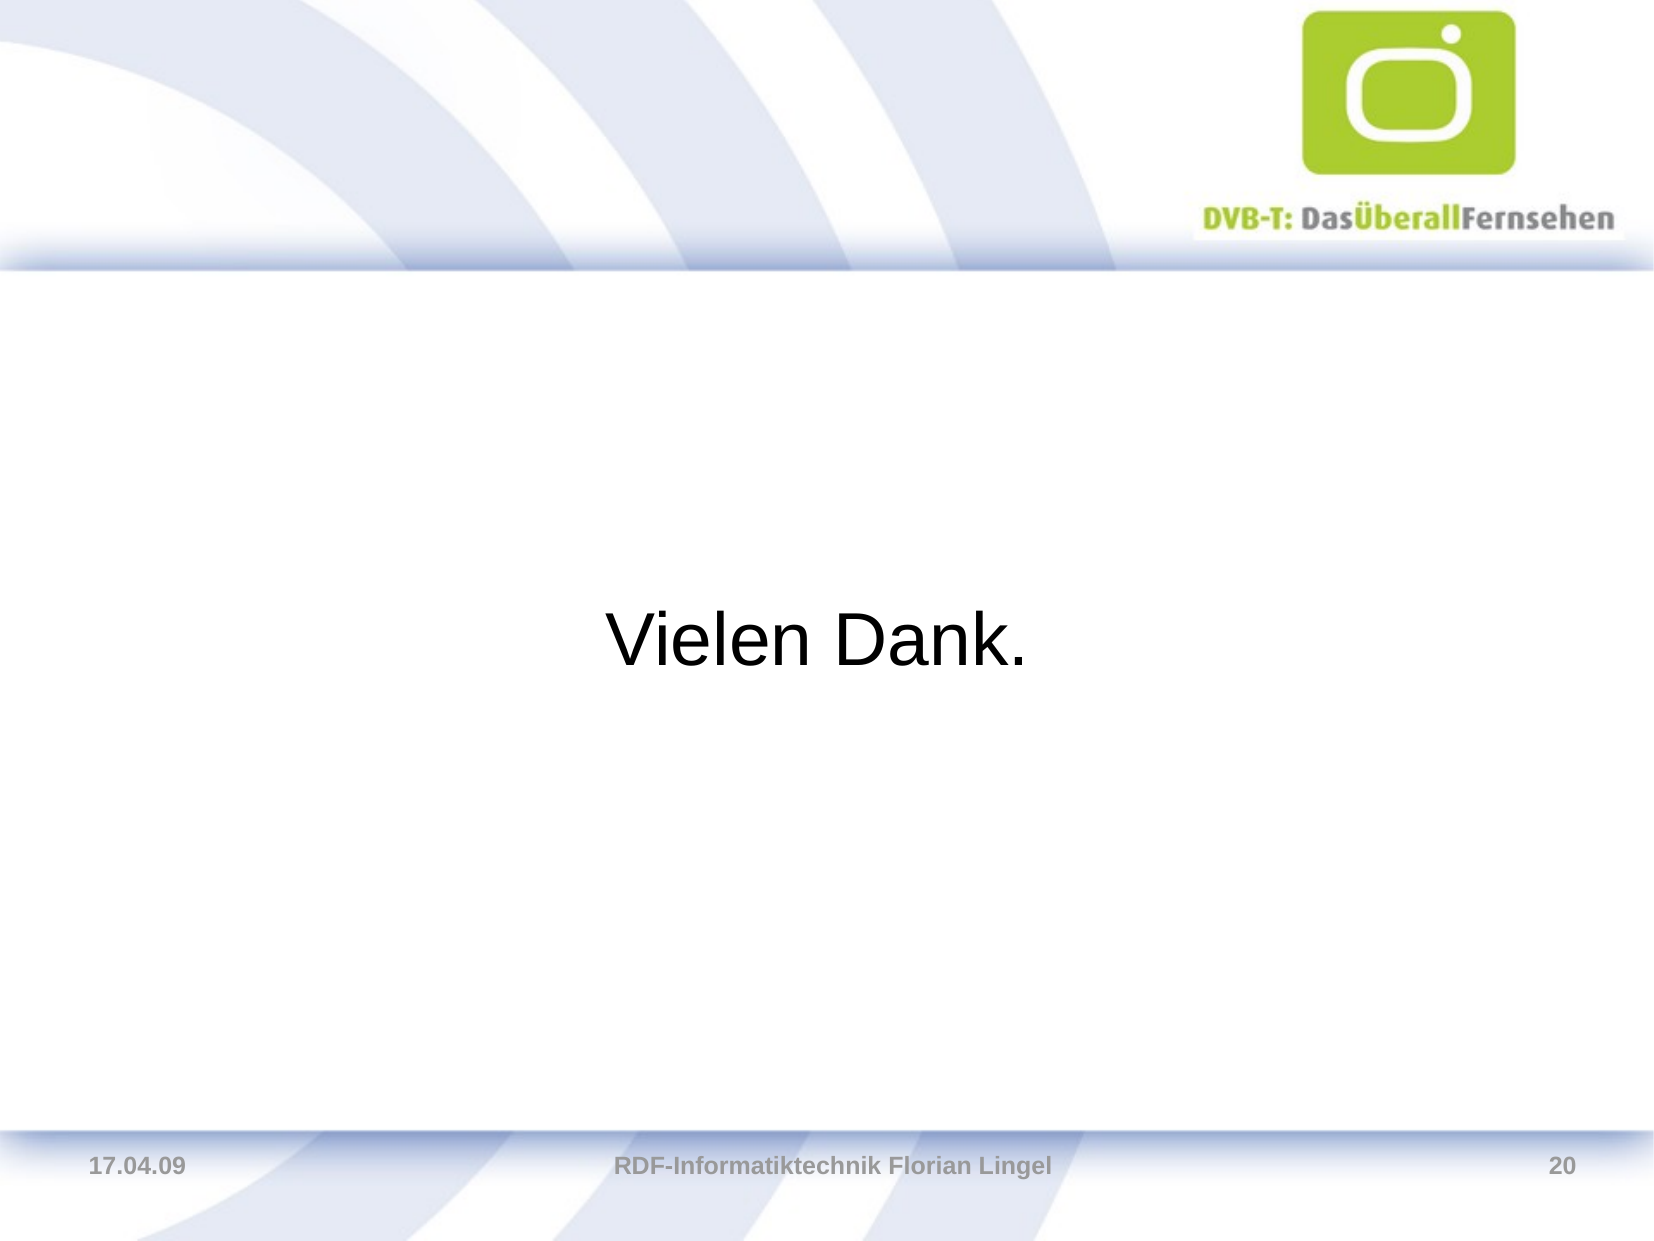

Vielen Dank.
17.04.09
RDF-Informatiktechnik Florian Lingel
20